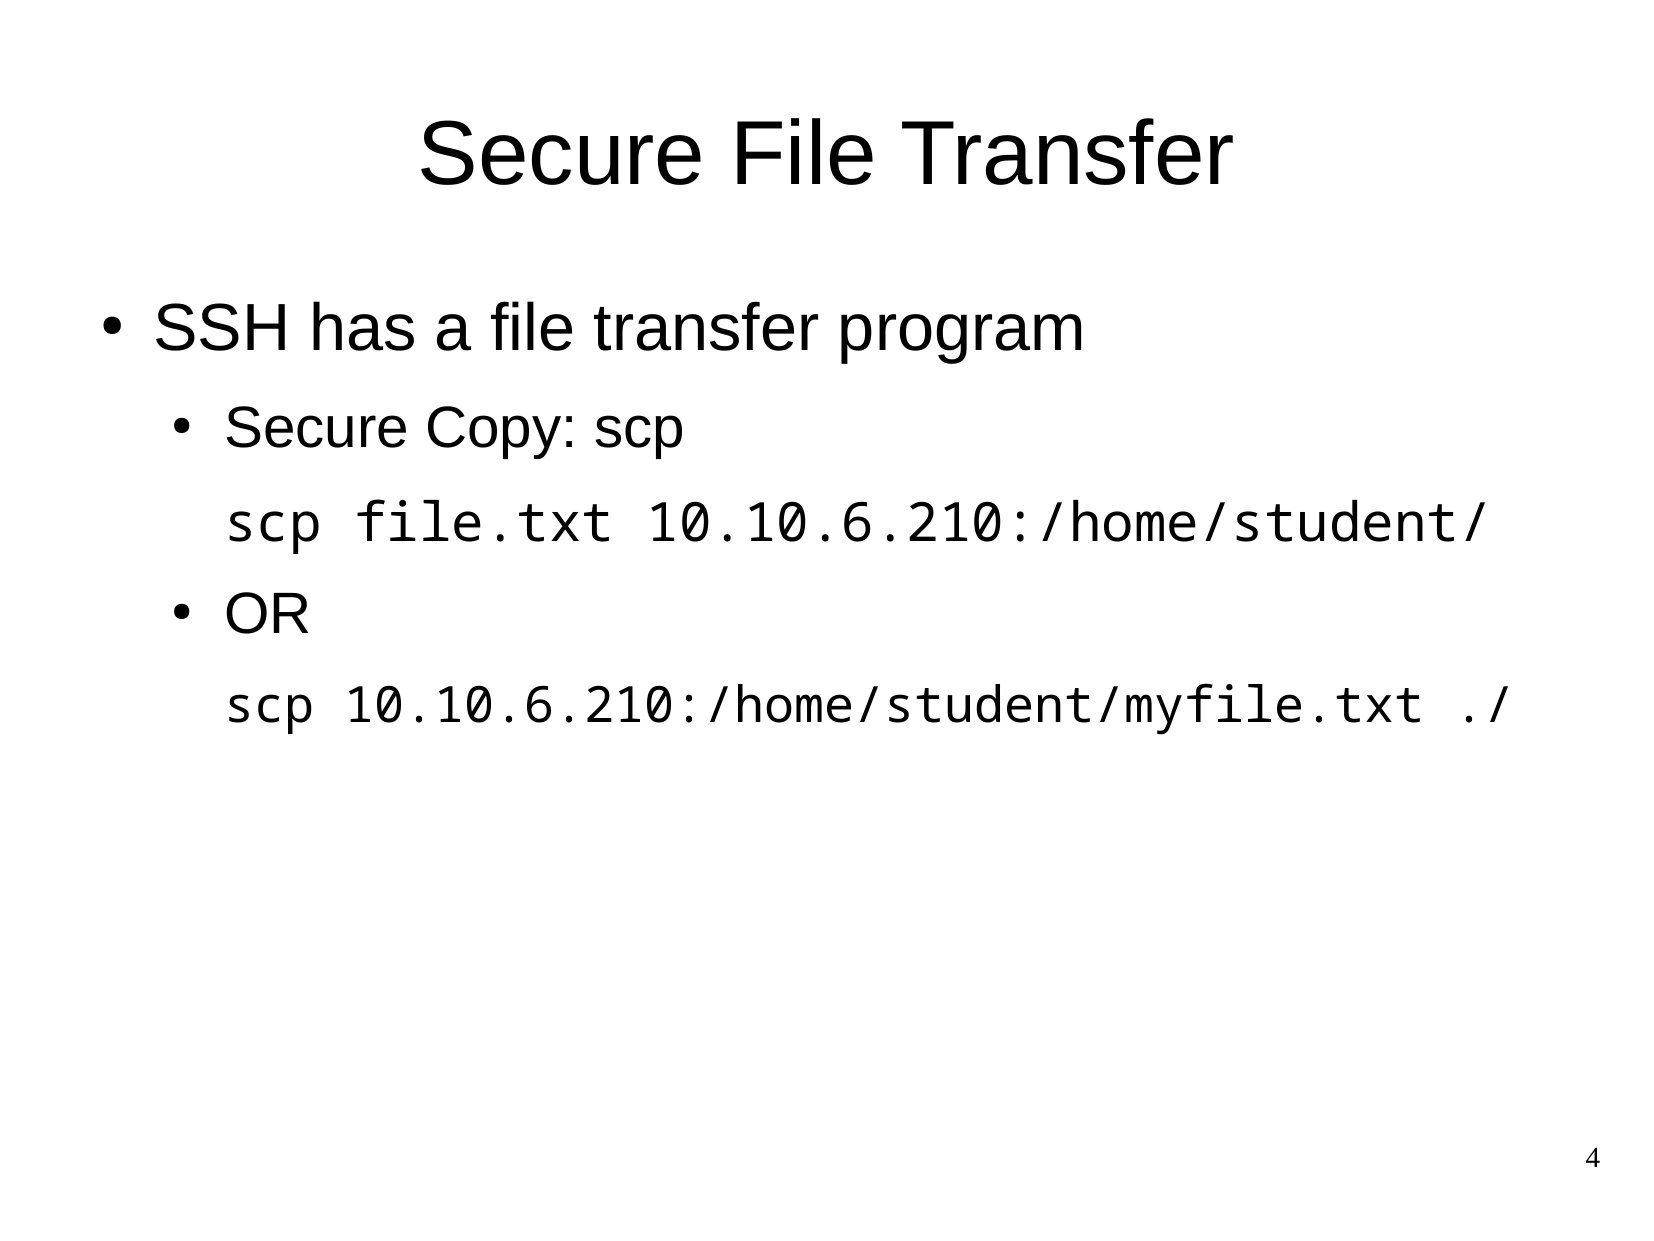

# Secure File Transfer
SSH has a file transfer program
Secure Copy: scp
scp file.txt 10.10.6.210:/home/student/
OR
scp 10.10.6.210:/home/student/myfile.txt ./
4